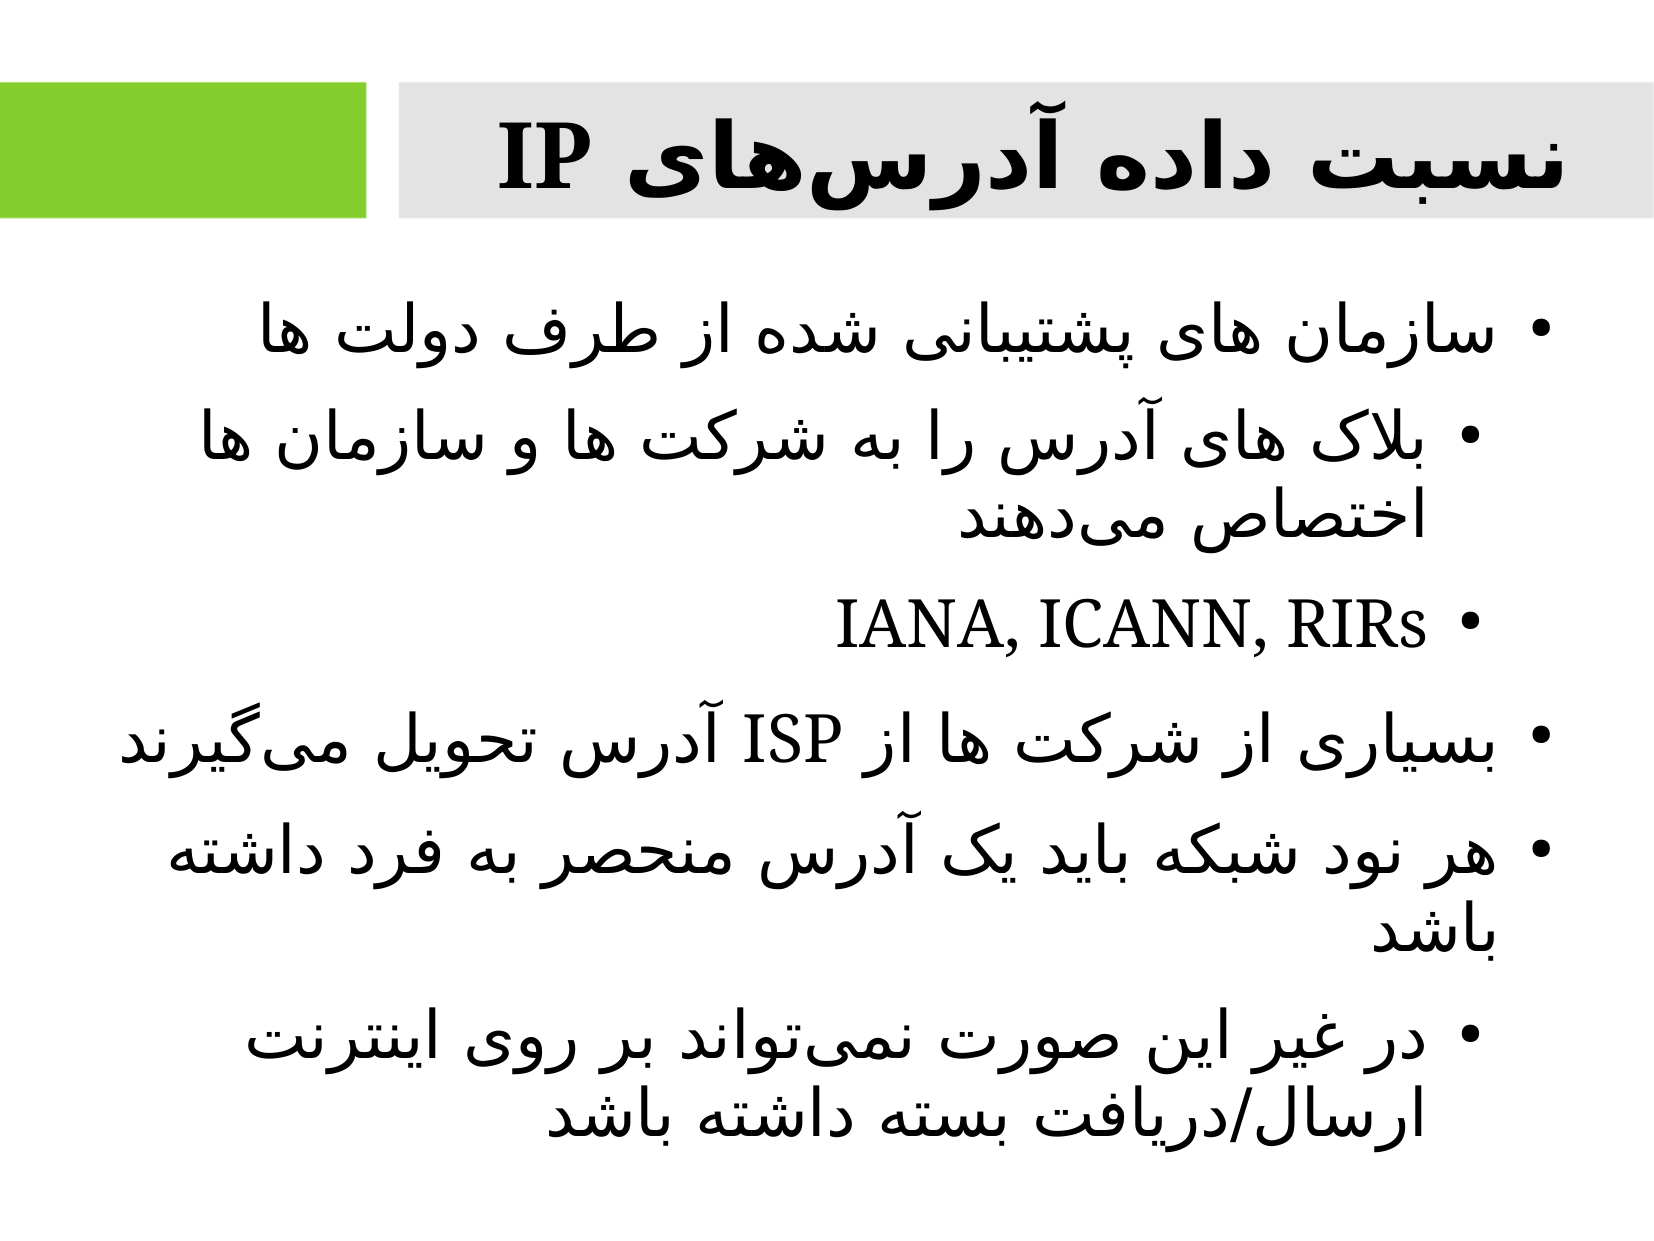

# نسبت داده آدرس‌های IP
سازمان های پشتیبانی شده از طرف دولت ها
بلاک های آدرس را به شرکت ها و سازمان ها اختصاص می‌دهند
IANA, ICANN, RIRs
بسیاری از شرکت ها از ISP آدرس تحویل می‌گیرند
هر نود شبکه باید یک آدرس منحصر به فرد داشته باشد
در غیر این صورت نمی‌تواند بر روی اینترنت ارسال/دریافت بسته داشته باشد